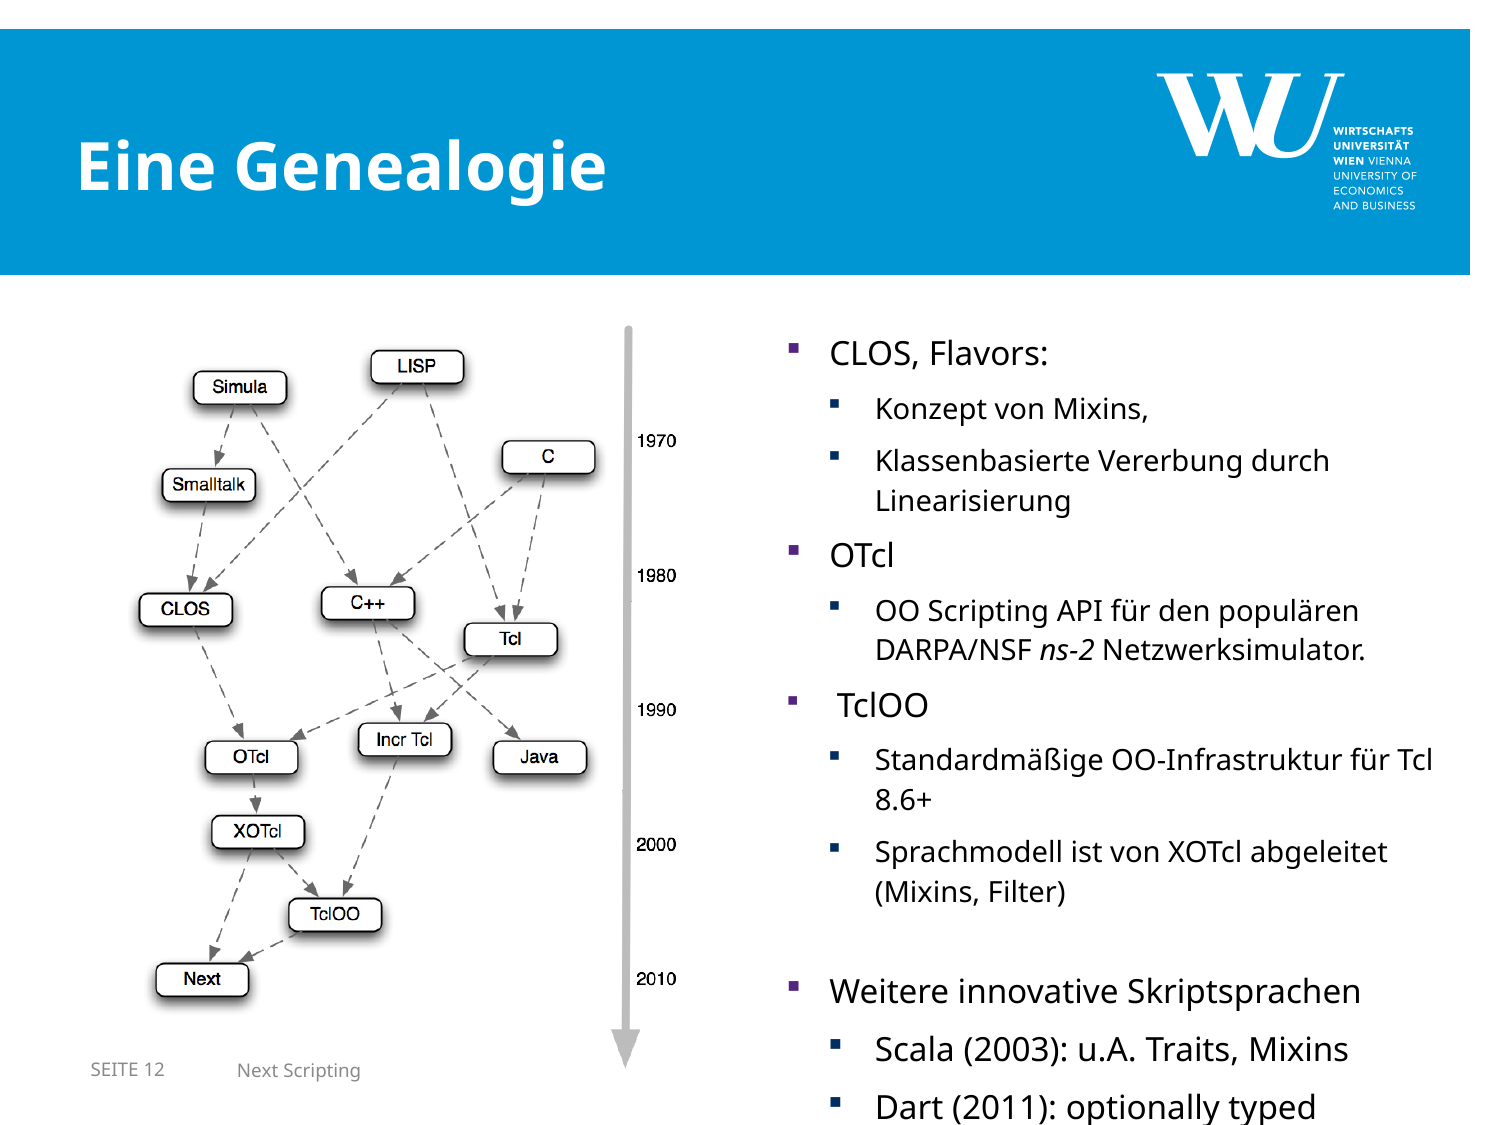

# Eine Genealogie
CLOS, Flavors:
Konzept von Mixins,
Klassenbasierte Vererbung durch Linearisierung
OTcl
OO Scripting API für den populären DARPA/NSF ns-2 Netzwerksimulator.
 TclOO
Standardmäßige OO-Infrastruktur für Tcl 8.6+
Sprachmodell ist von XOTcl abgeleitet (Mixins, Filter)
Weitere innovative Skriptsprachen
Scala (2003): u.A. Traits, Mixins
Dart (2011): optionally typed
SEITE
Next Scripting